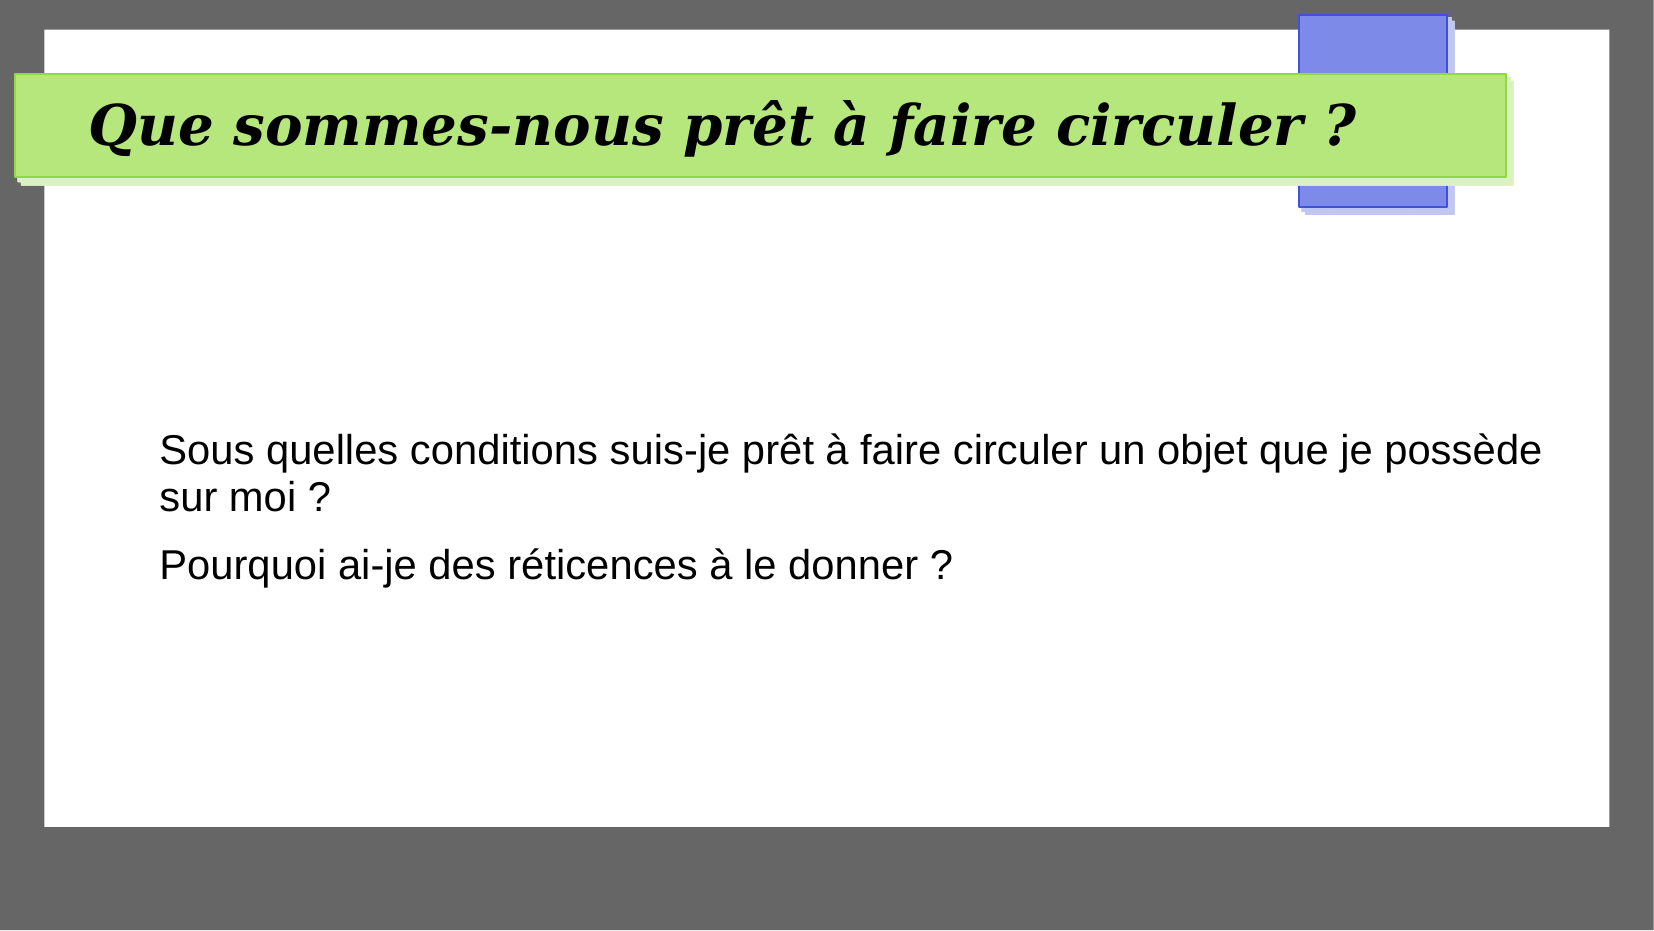

# Que sommes-nous prêt à faire circuler ?
Sous quelles conditions suis-je prêt à faire circuler un objet que je possède sur moi ?
Pourquoi ai-je des réticences à le donner ?